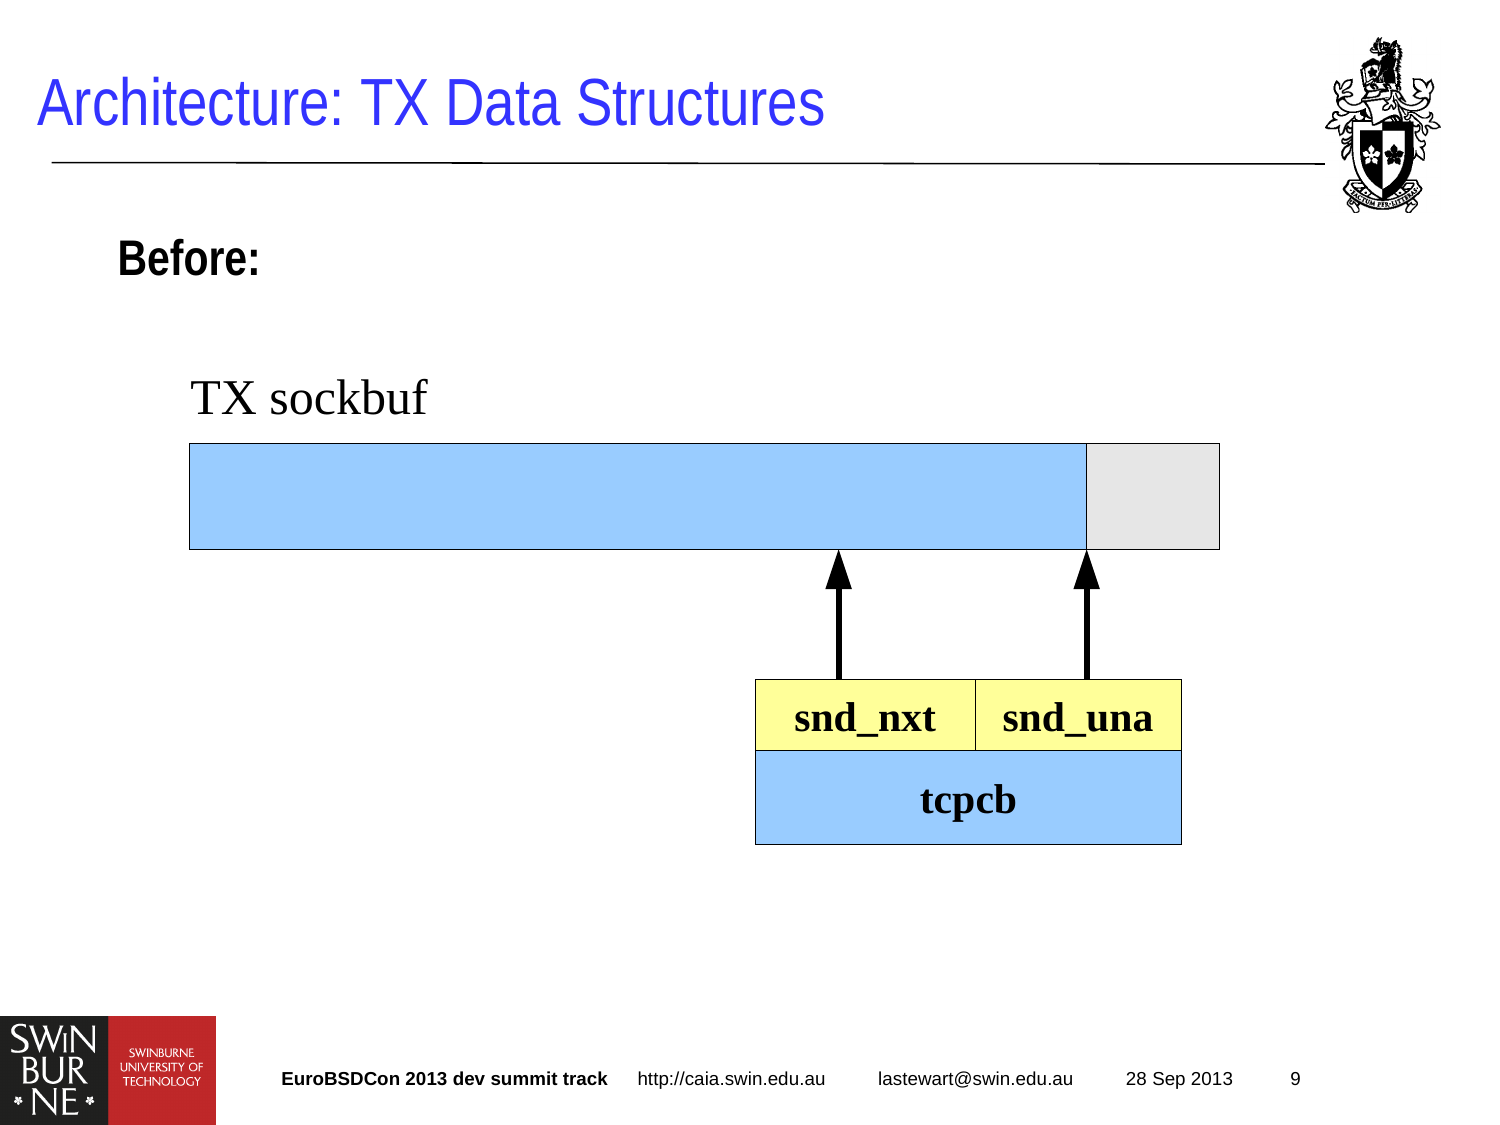

# Architecture: TX Data Structures
Before:
TX sockbuf
snd_nxt
snd_una
tcpcb